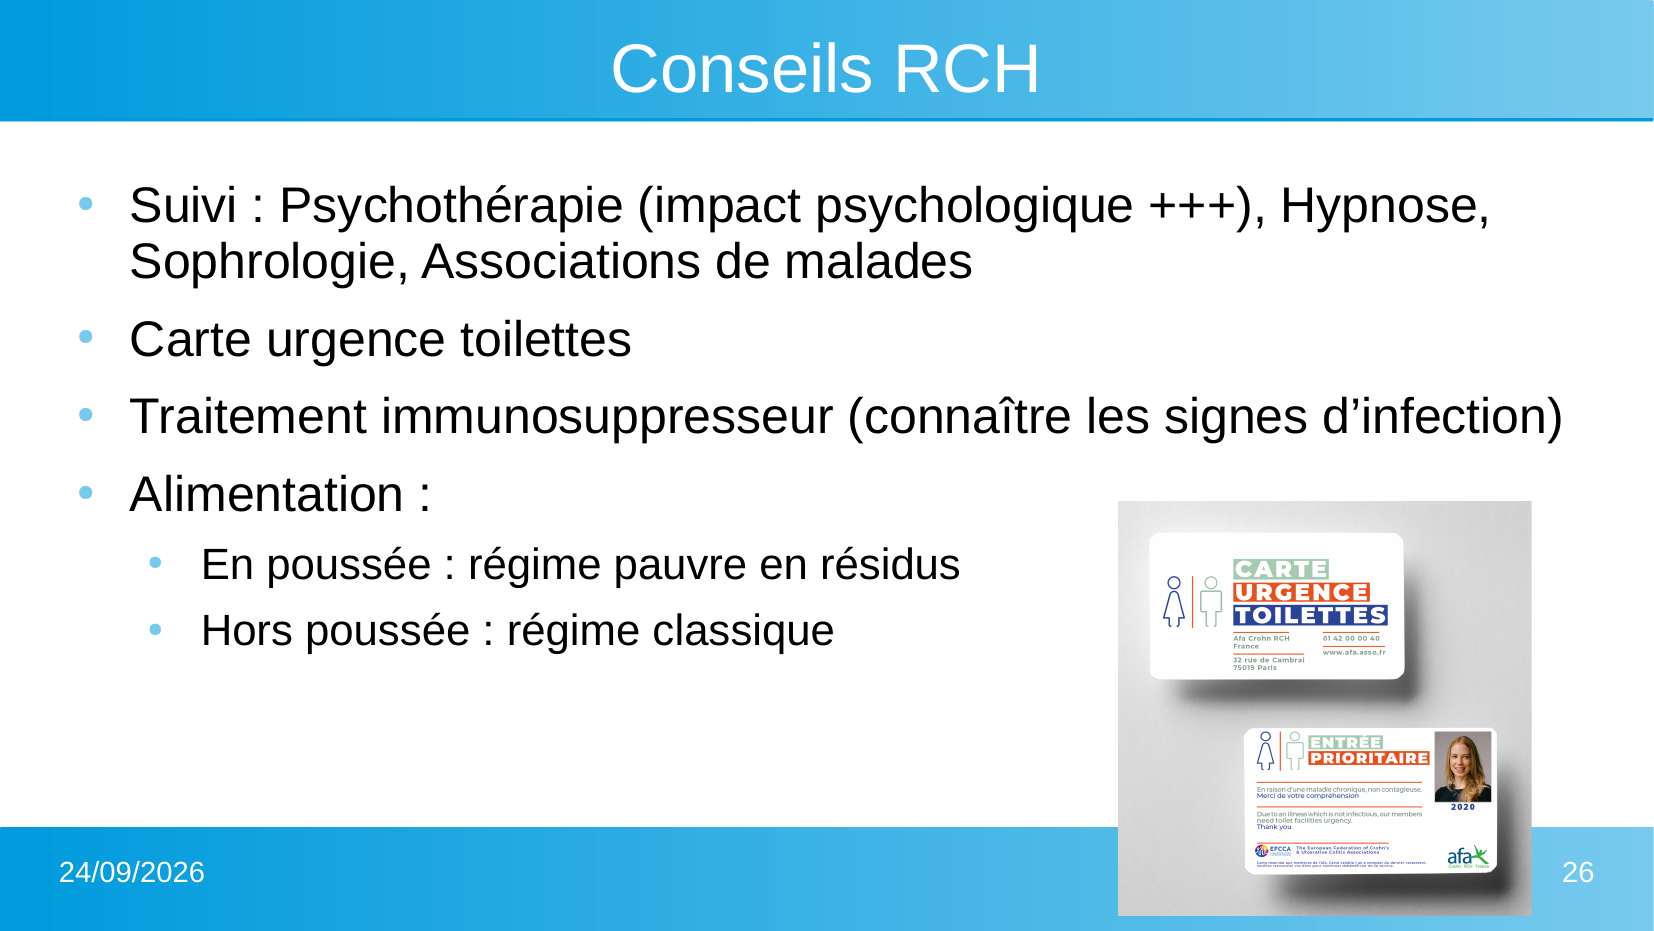

# Conseils RCH
Suivi : Psychothérapie (impact psychologique +++), Hypnose, Sophrologie, Associations de malades
Carte urgence toilettes
Traitement immunosuppresseur (connaître les signes d’infection)
Alimentation :
En poussée : régime pauvre en résidus
Hors poussée : régime classique
26